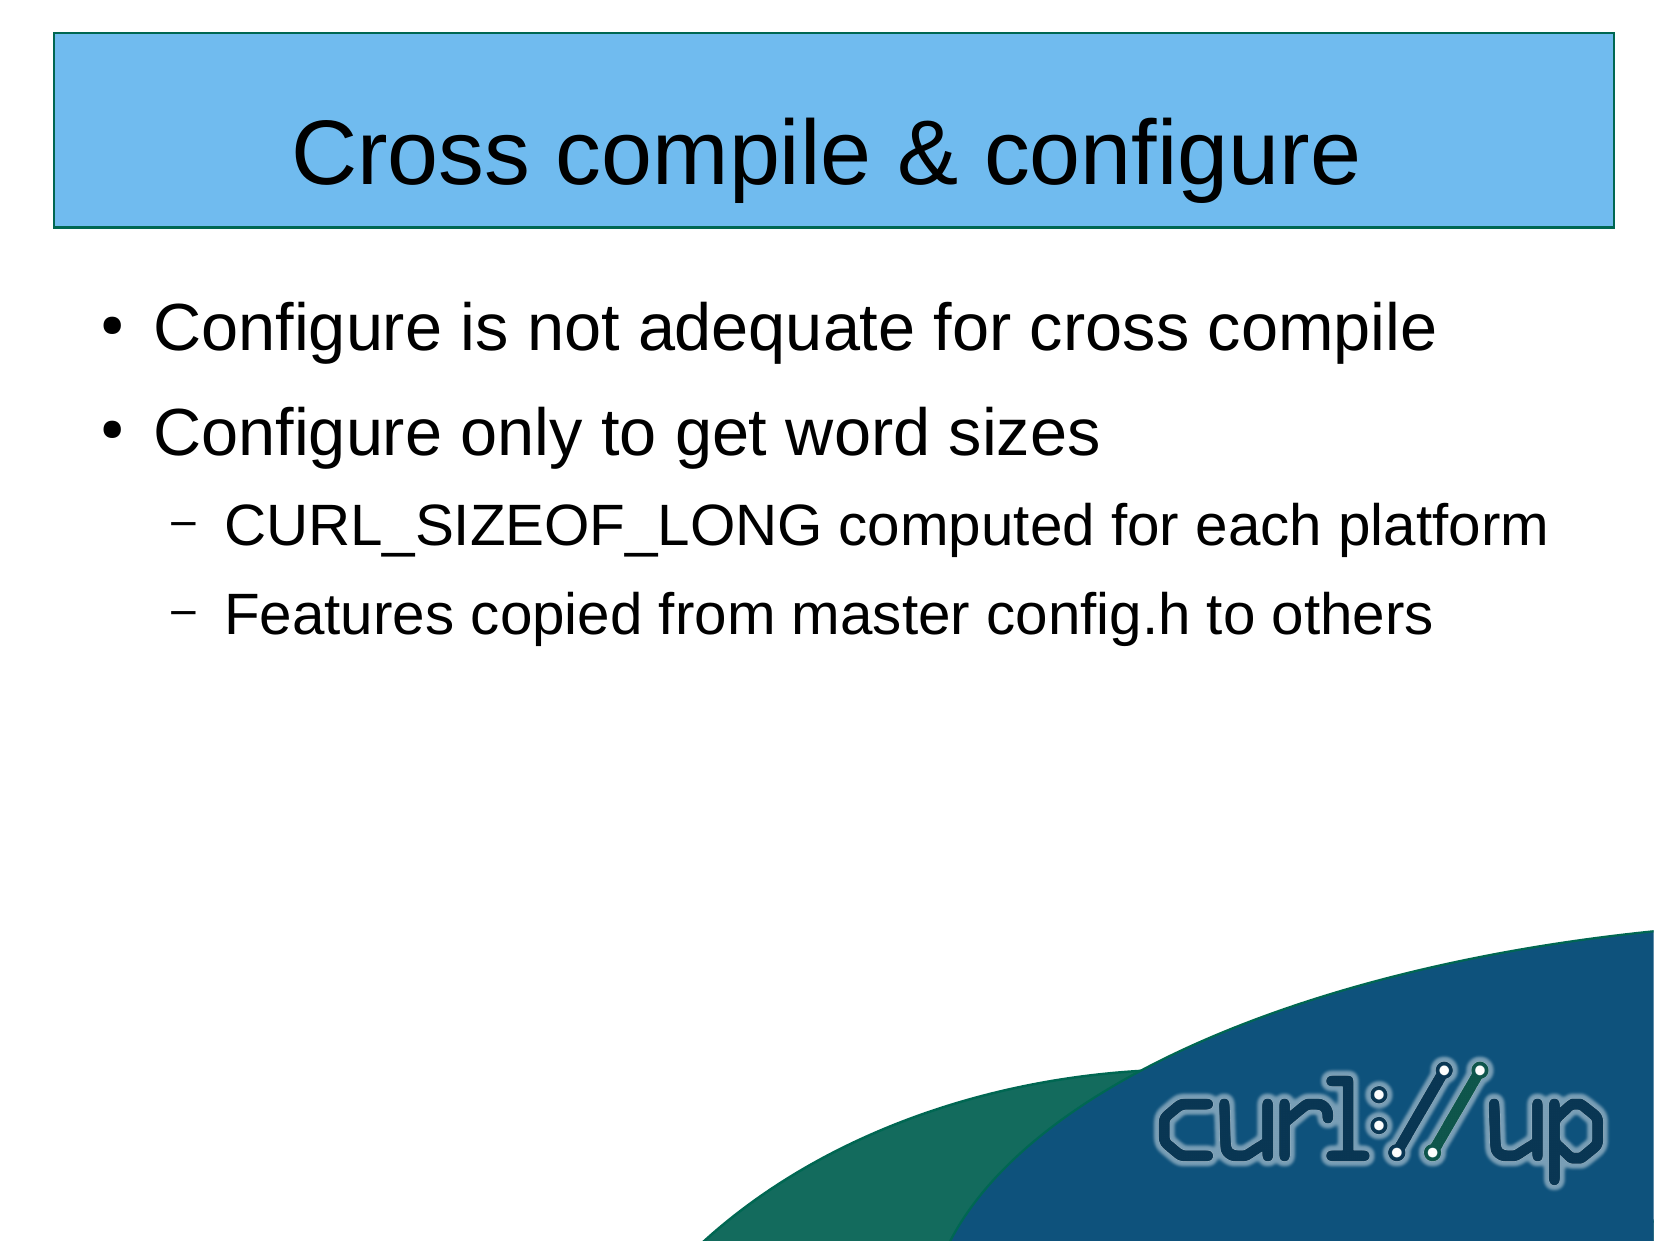

# Cross compile & configure
Configure is not adequate for cross compile
Configure only to get word sizes
CURL_SIZEOF_LONG computed for each platform
Features copied from master config.h to others